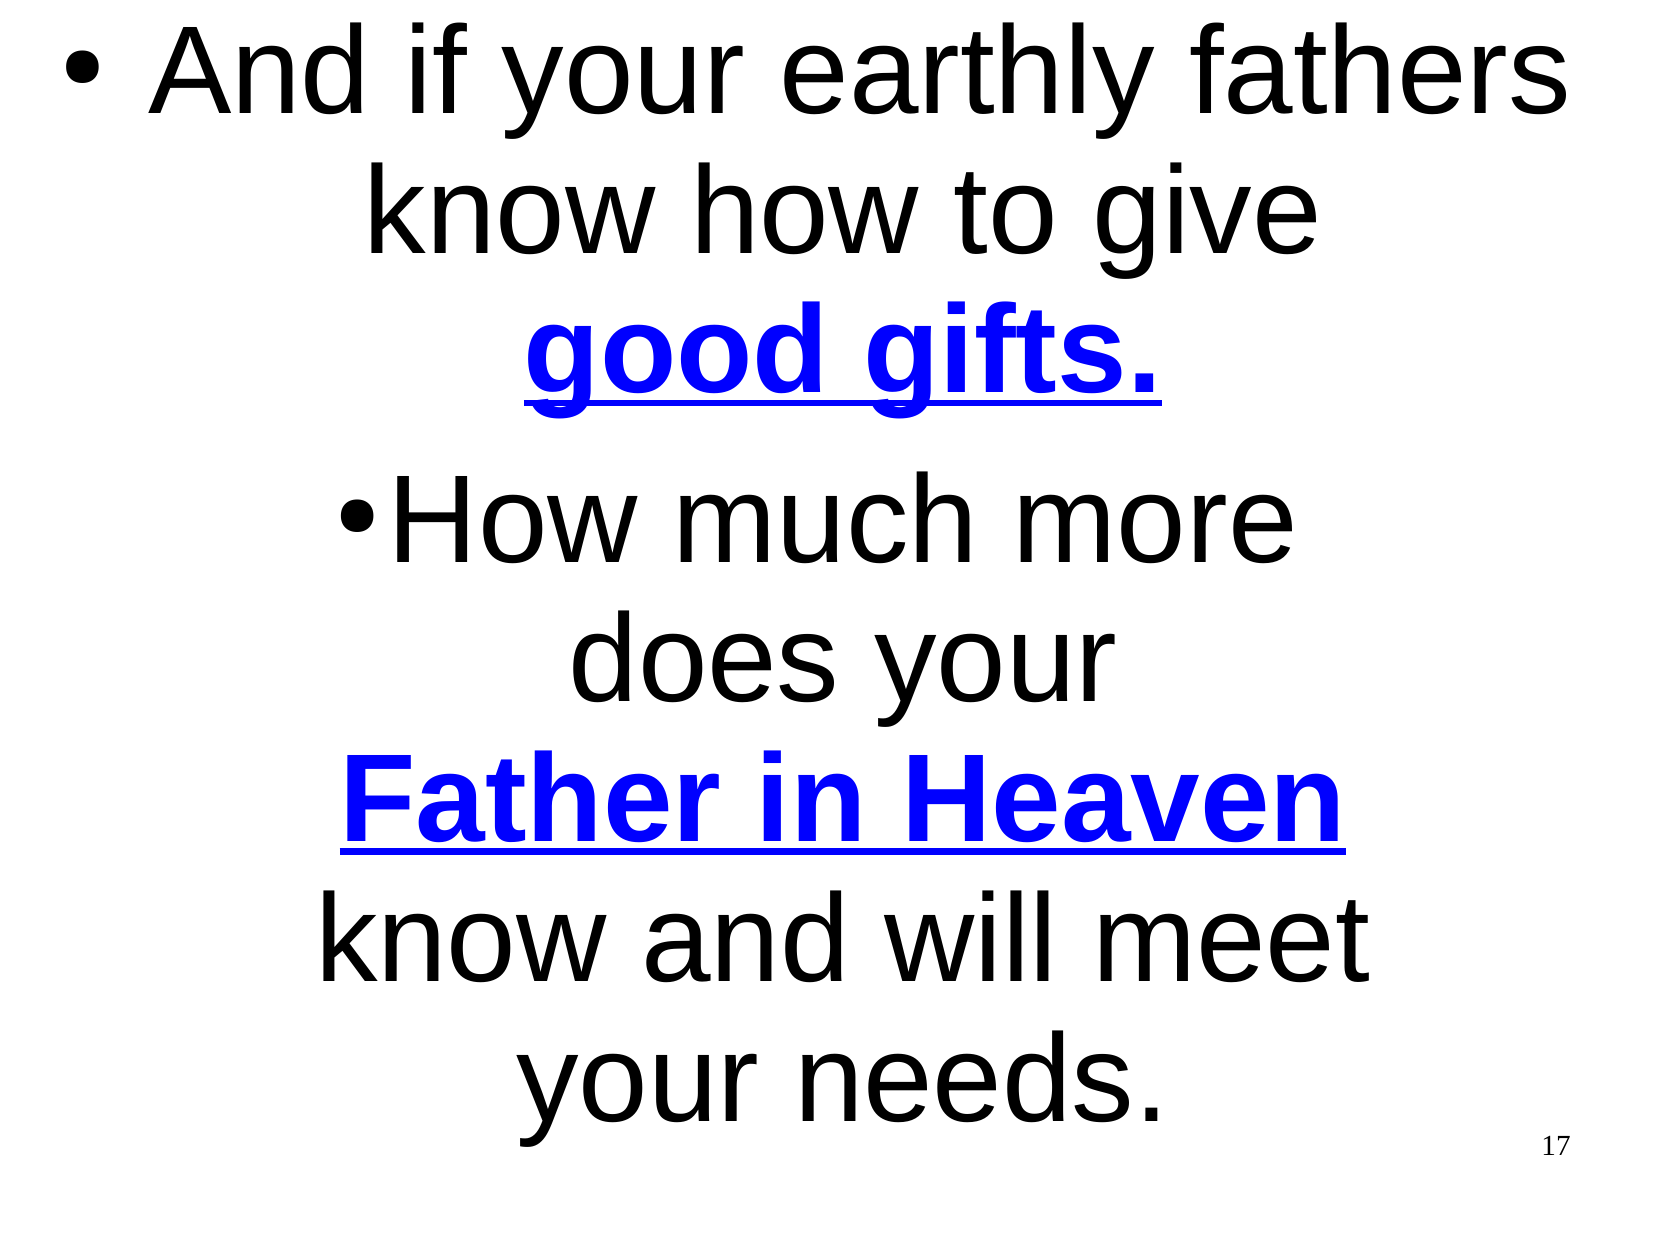

# And if your earthly fathers know how to give good gifts.
How much more
does your
Father in Heaven
know and will meet
your needs.
17